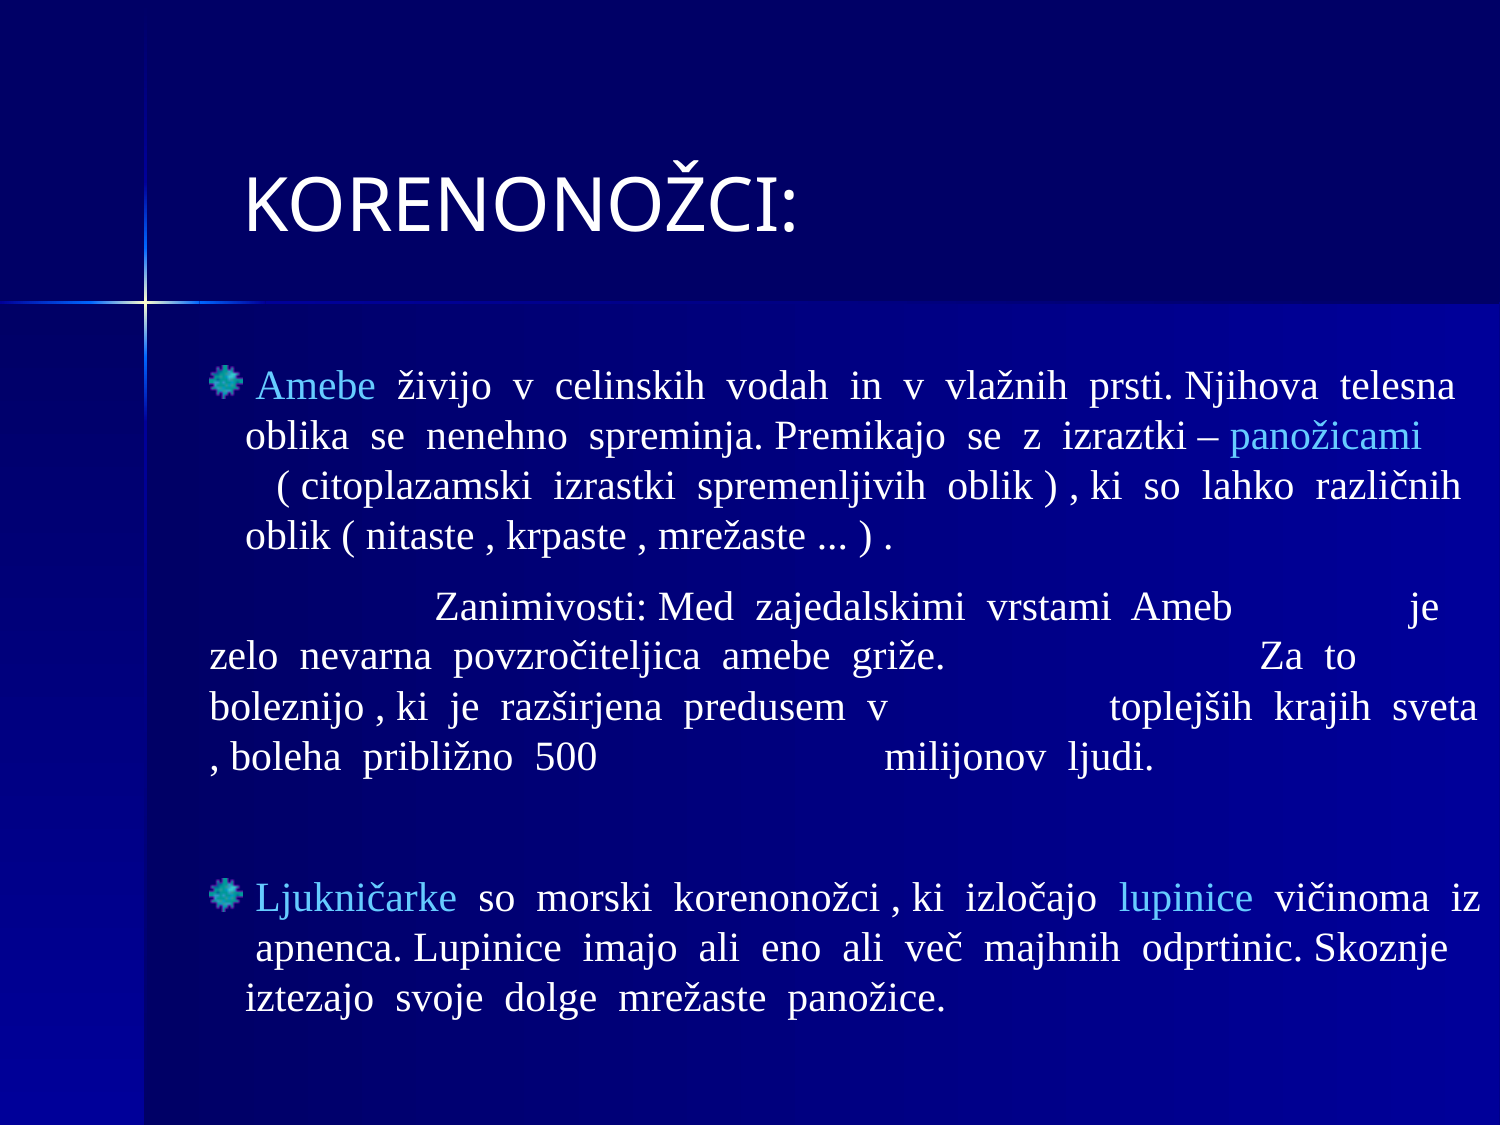

KORENONOŽCI:
 Amebe živijo v celinskih vodah in v vlažnih prsti. Njihova telesna oblika se nenehno spreminja. Premikajo se z izraztki – panožicami ( citoplazamski izrastki spremenljivih oblik ) , ki so lahko različnih oblik ( nitaste , krpaste , mrežaste ... ) .
			Zanimivosti: Med zajedalskimi vrstami Ameb 			je zelo nevarna povzročiteljica amebe griže. 	 		Za to boleznijo , ki je razširjena predusem v 			toplejših krajih sveta , boleha približno 500 			milijonov ljudi.
 Ljukničarke so morski korenonožci , ki izločajo lupinice vičinoma iz apnenca. Lupinice imajo ali eno ali več majhnih odprtinic. Skoznje iztezajo svoje dolge mrežaste panožice.